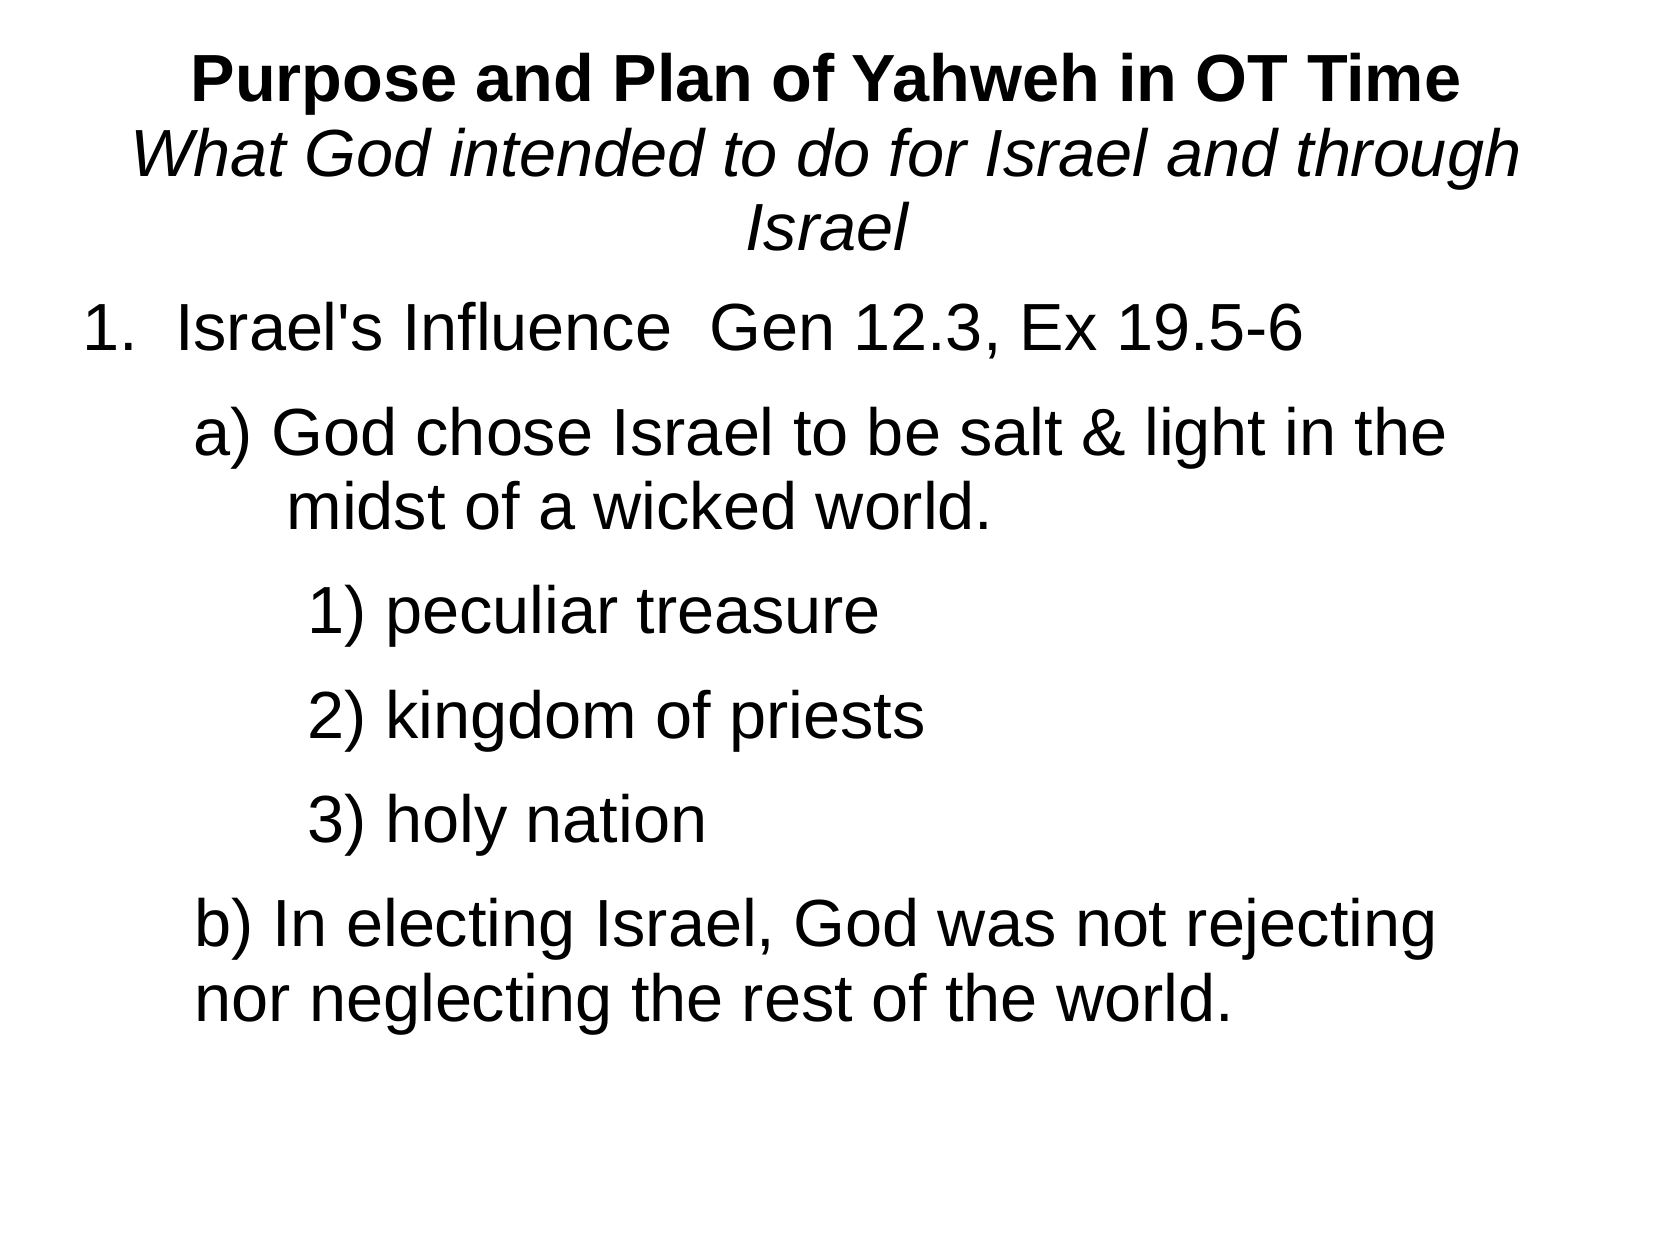

# Purpose and Plan of Yahweh in OT Time What God intended to do for Israel and through Israel
1. Israel's Influence Gen 12.3, Ex 19.5-6
 a) God chose Israel to be salt & light in the 	 midst of a wicked world.
 			1) peculiar treasure
 			2) kingdom of priests
 			3) holy nation
 	 b) In electing Israel, God was not rejecting 		 nor neglecting the rest of the world.